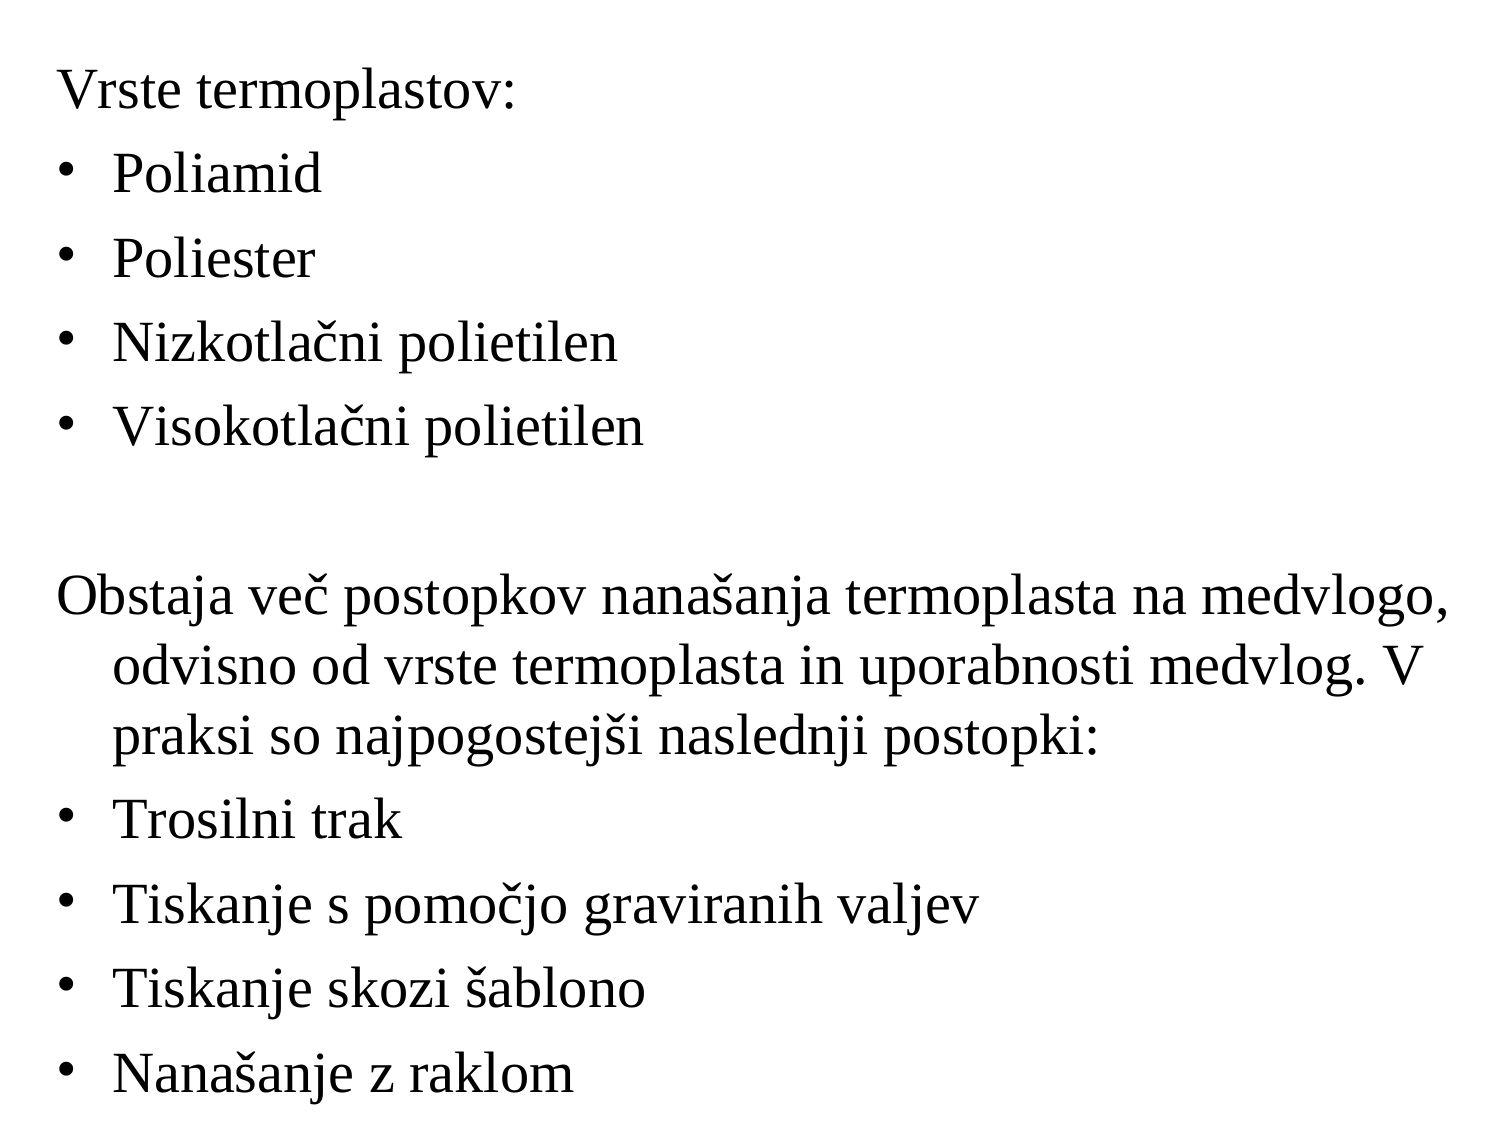

# Vrste termoplastov:
Poliamid
Poliester
Nizkotlačni polietilen
Visokotlačni polietilen
Obstaja več postopkov nanašanja termoplasta na medvlogo, odvisno od vrste termoplasta in uporabnosti medvlog. V praksi so najpogostejši naslednji postopki:
Trosilni trak
Tiskanje s pomočjo graviranih valjev
Tiskanje skozi šablono
Nanašanje z raklom